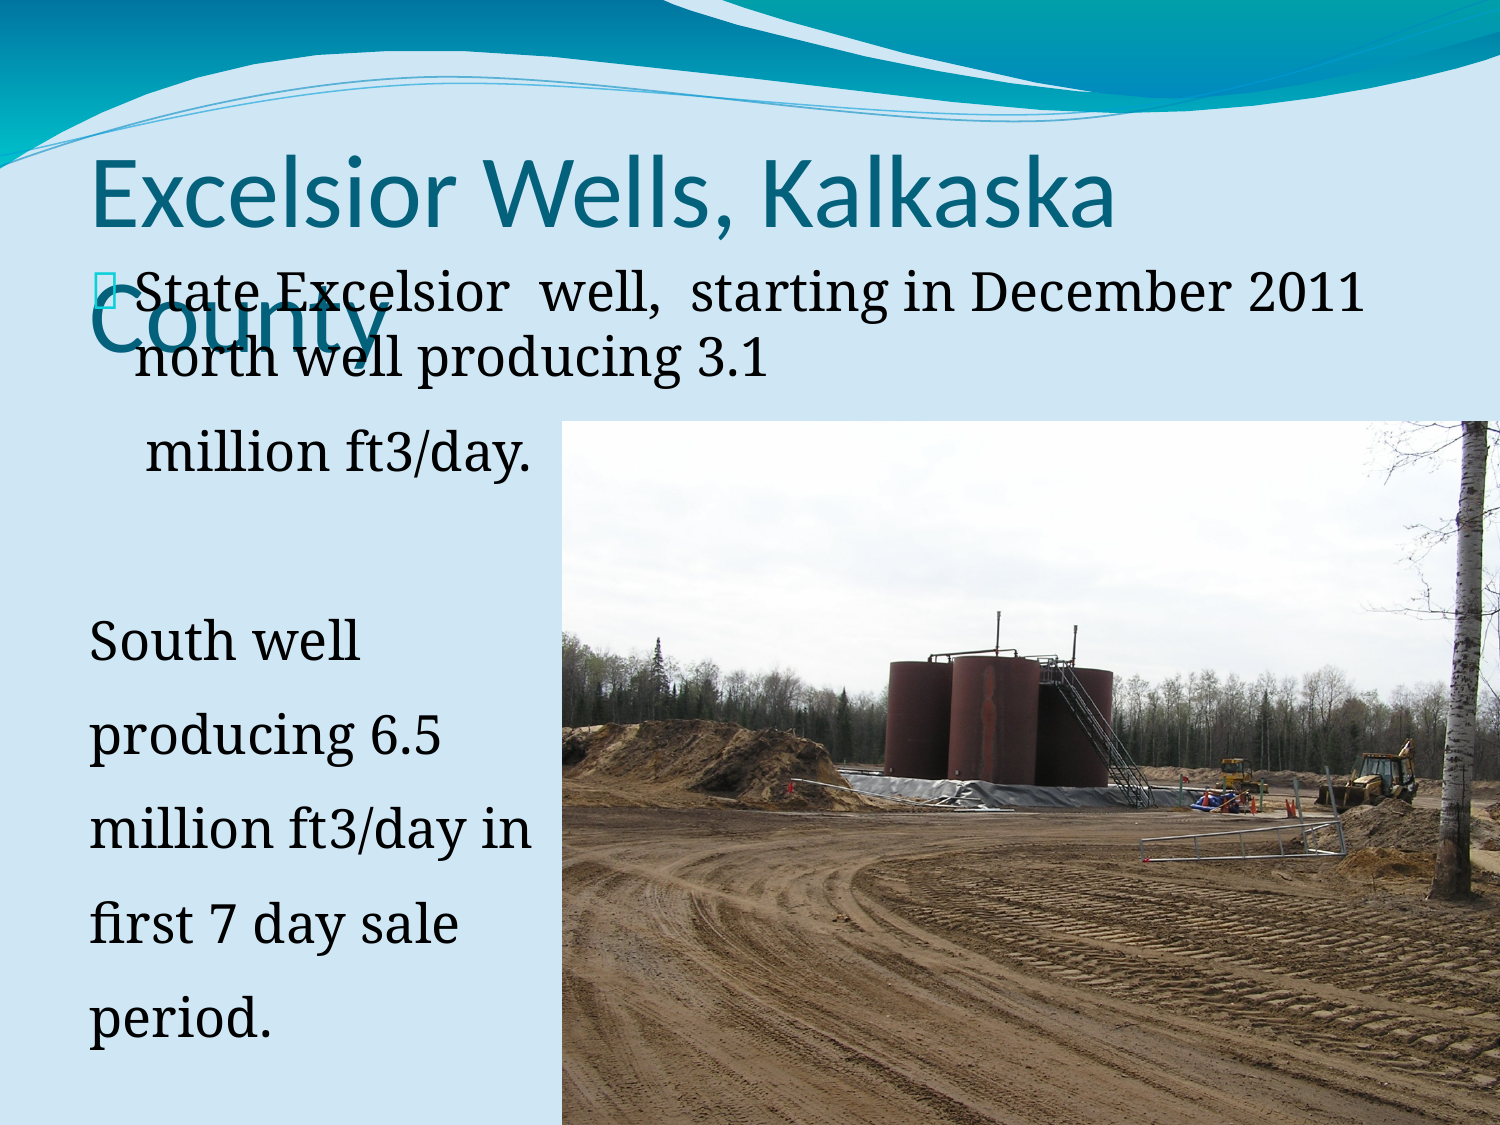

# Excelsior Wells, Kalkaska County
State Excelsior well, starting in December 2011 north well producing 3.1
 million ft3/day.
South well
producing 6.5
million ft3/day in
first 7 day sale
period.
EnCana Corp.